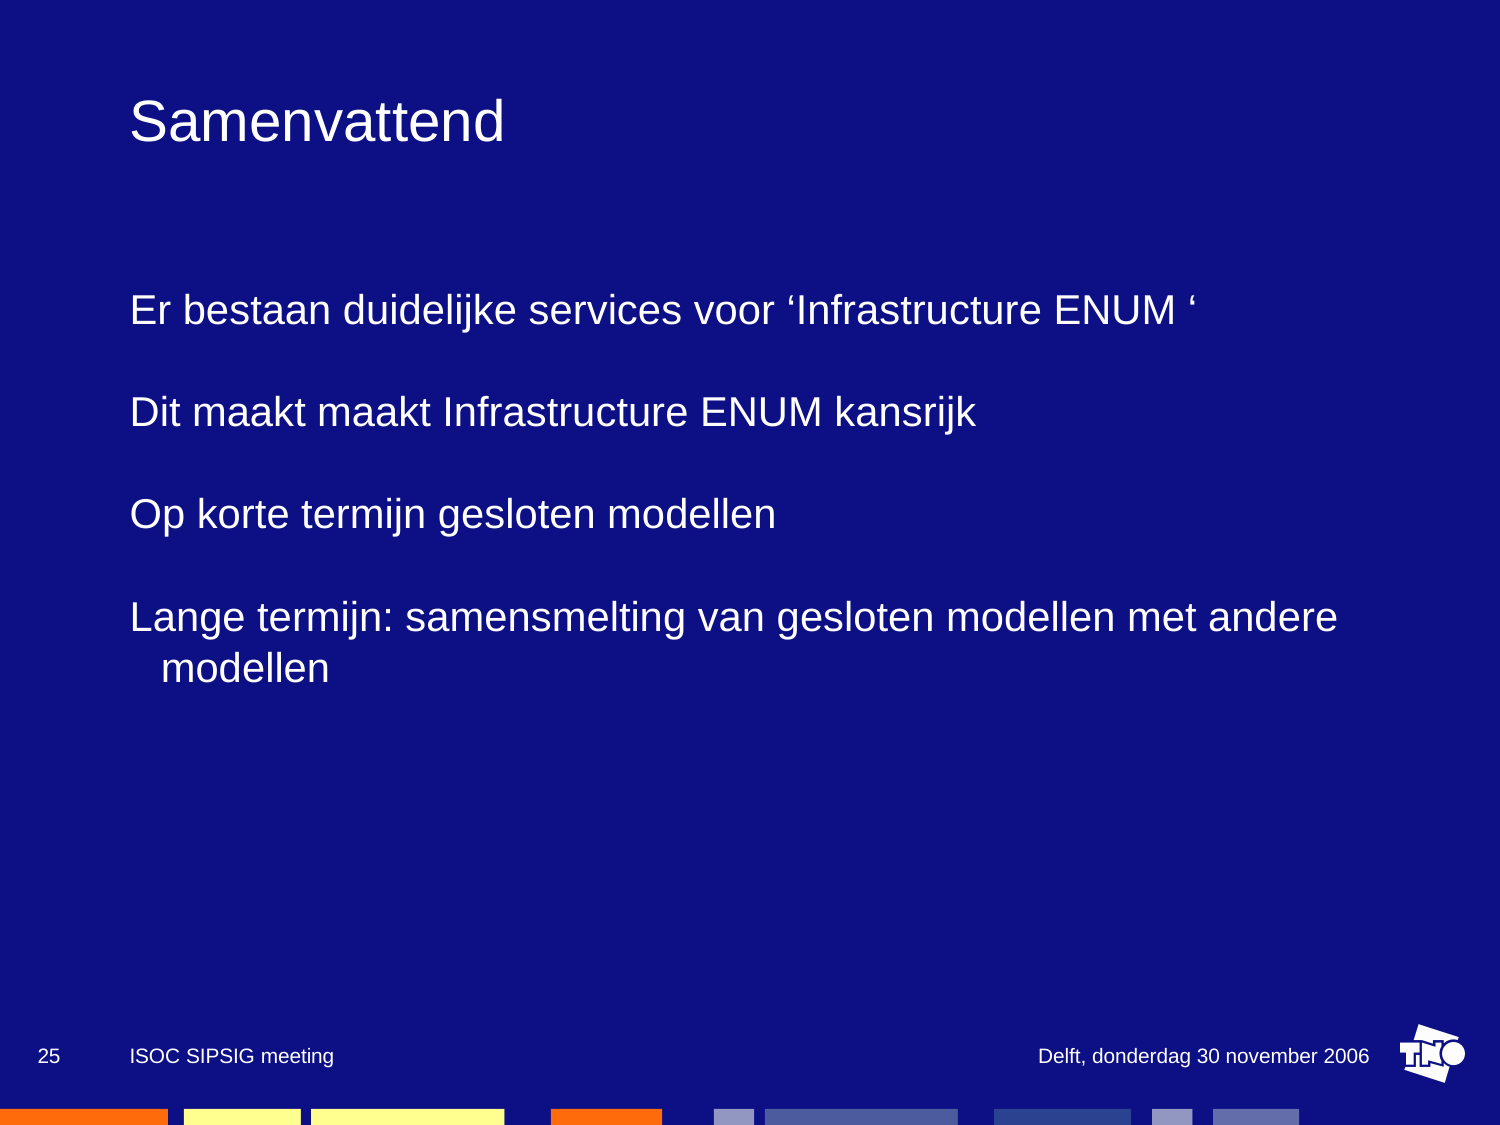

# Samenvattend
Er bestaan duidelijke services voor ‘Infrastructure ENUM ‘
Dit maakt maakt Infrastructure ENUM kansrijk
Op korte termijn gesloten modellen
Lange termijn: samensmelting van gesloten modellen met andere modellen
25
ISOC SIPSIG meeting
Delft, donderdag 30 november 2006